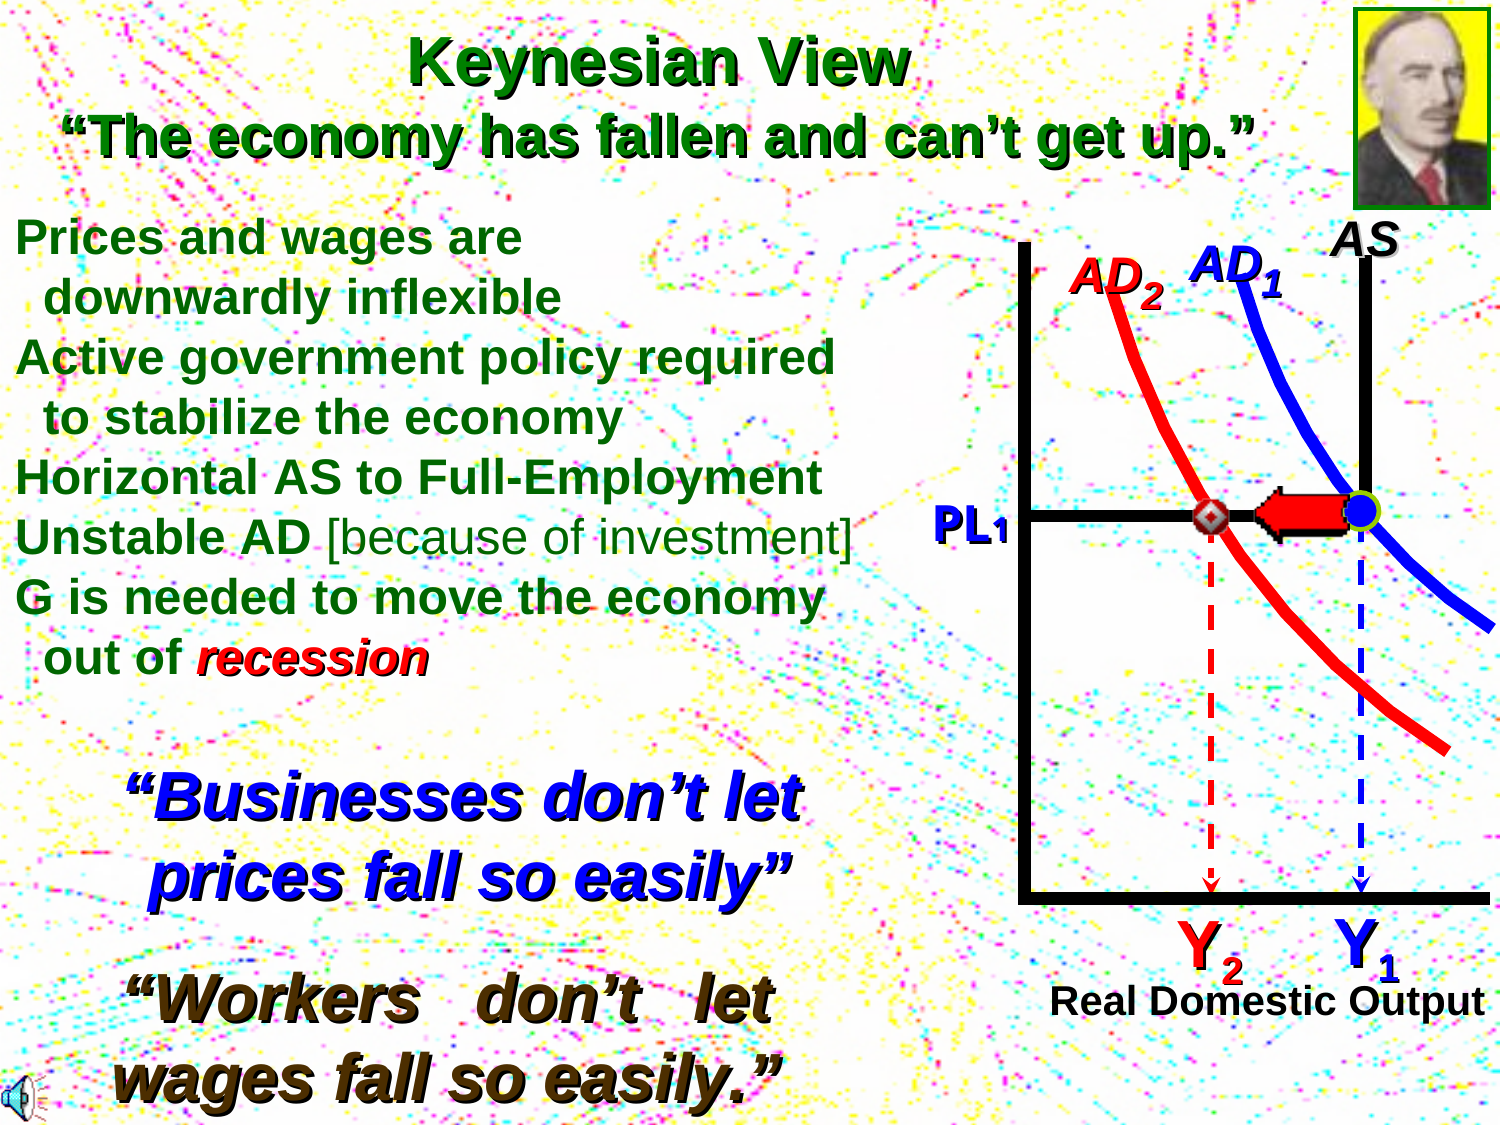

Keynesian View
“The economy has fallen and can’t get up.”
Prices and wages are
 downwardly inflexible
Active government policy required
 to stabilize the economy
Horizontal AS to Full-Employment
Unstable AD [because of investment]
G is needed to move the economy
 out of recession
AS
AD1
AD2
PL1
“Businesses don’t let
prices fall so easily”
Y1
Y2
“Workers don’t let
wages fall so easily.”
Real Domestic Output